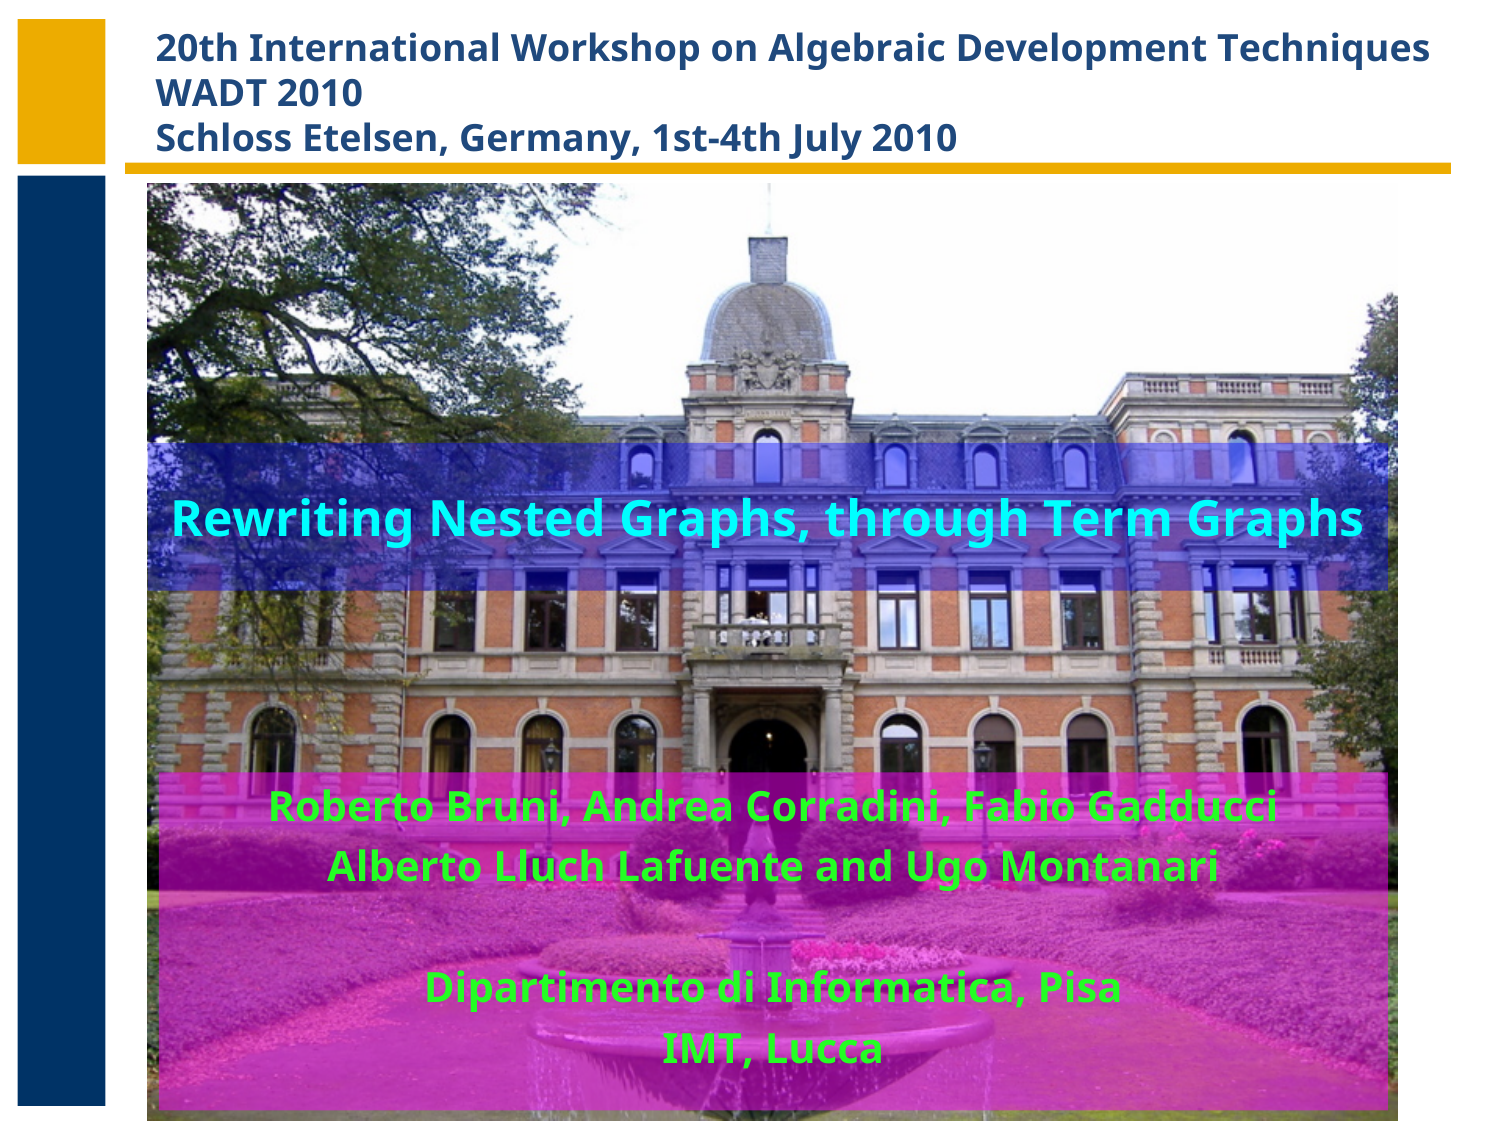

# 20th International Workshop on Algebraic Development Techniques WADT 2010 Schloss Etelsen, Germany, 1st-4th July 2010
Rewriting Nested Graphs, through Term Graphs
Roberto Bruni, Andrea Corradini, Fabio Gadducci
Alberto Lluch Lafuente and Ugo Montanari
Dipartimento di Informatica, Pisa
IMT, Lucca